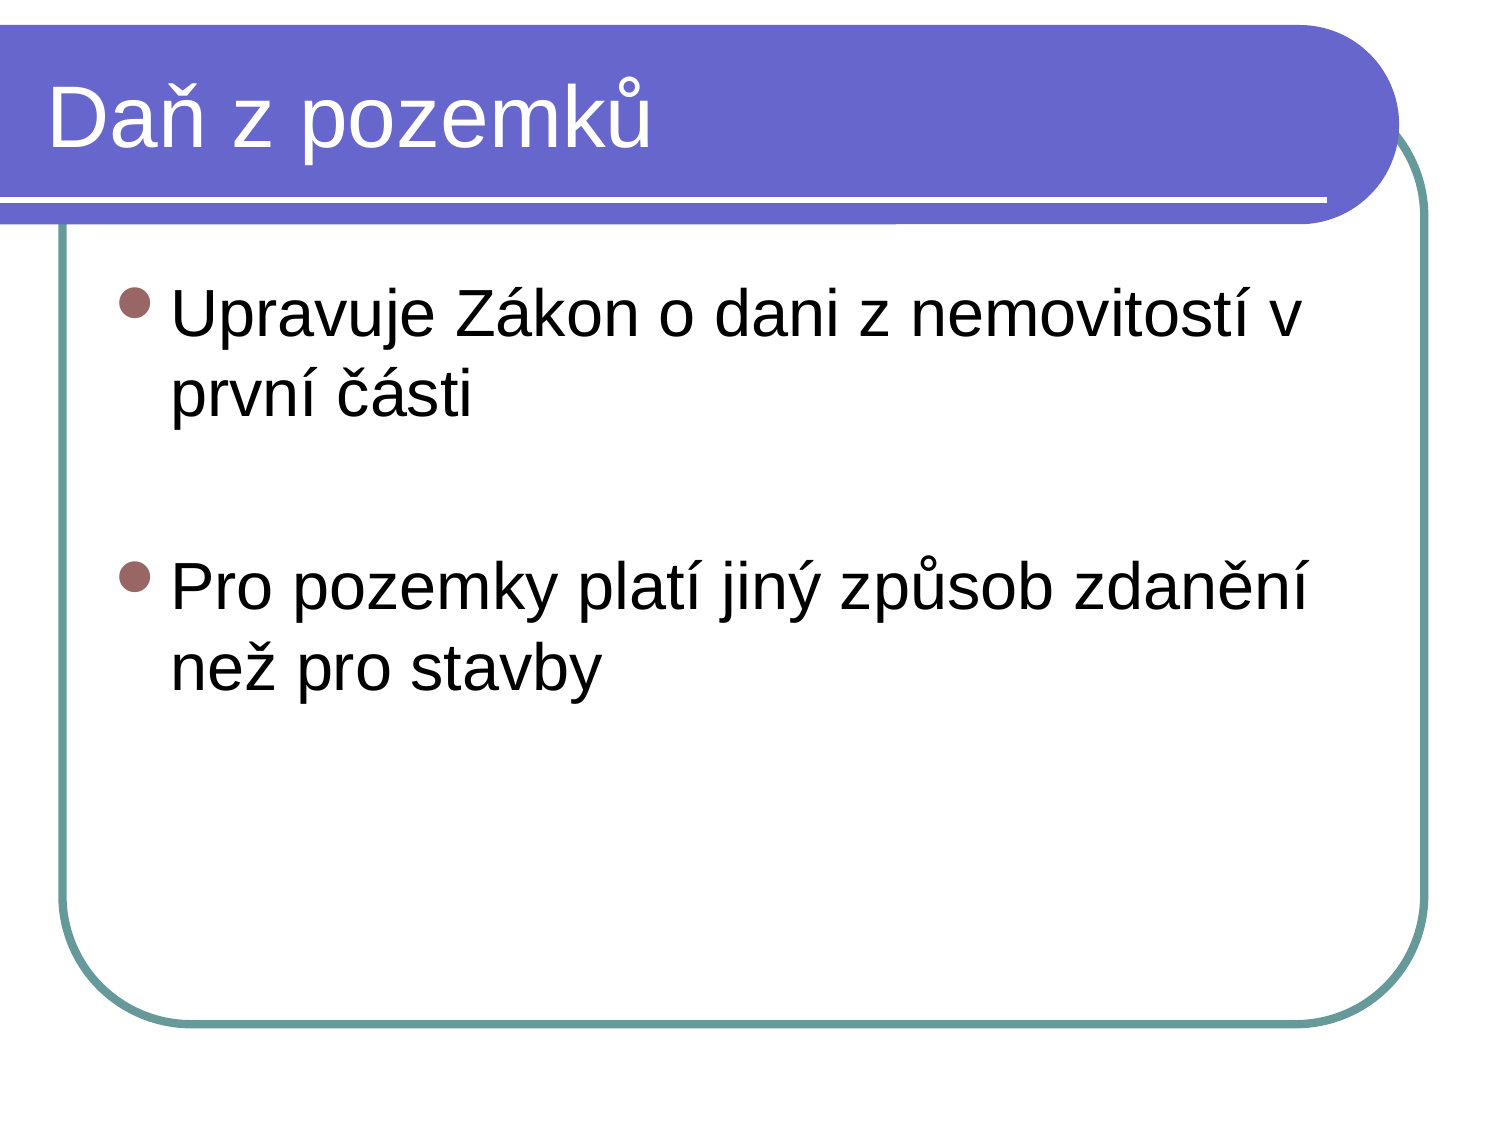

# Daň z pozemků
Upravuje Zákon o dani z nemovitostí v první části
Pro pozemky platí jiný způsob zdanění než pro stavby